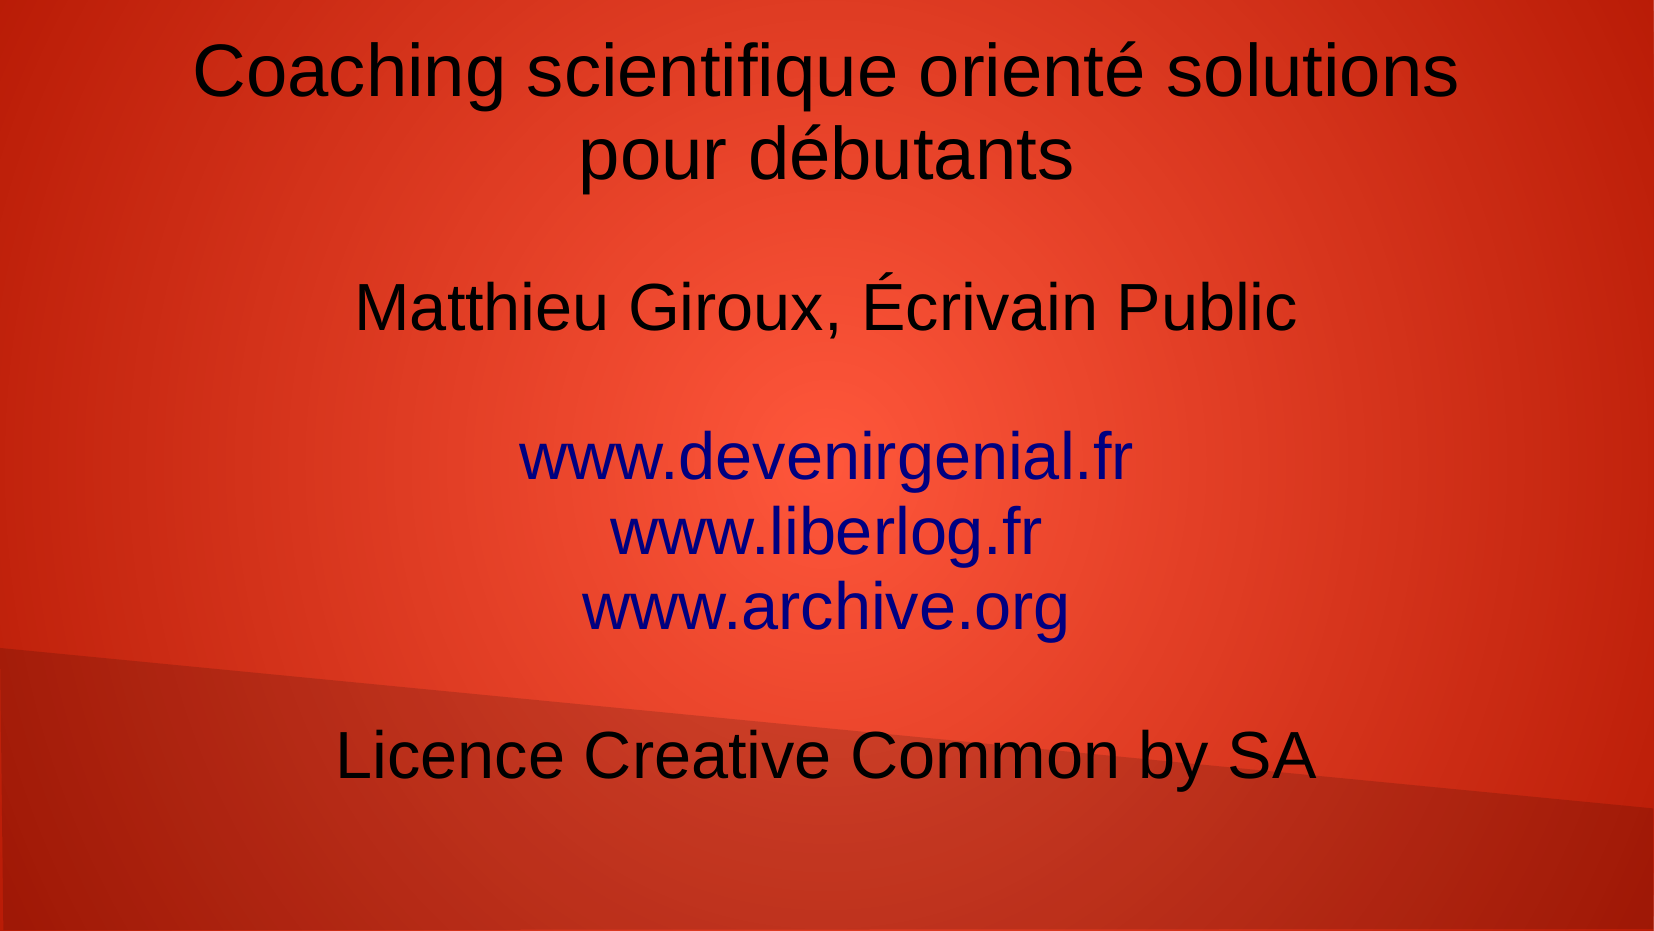

# Coaching scientifique orienté solutions pour débutants
Matthieu Giroux, Écrivain Public
www.devenirgenial.fr
www.liberlog.fr
www.archive.org
Licence Creative Common by SA